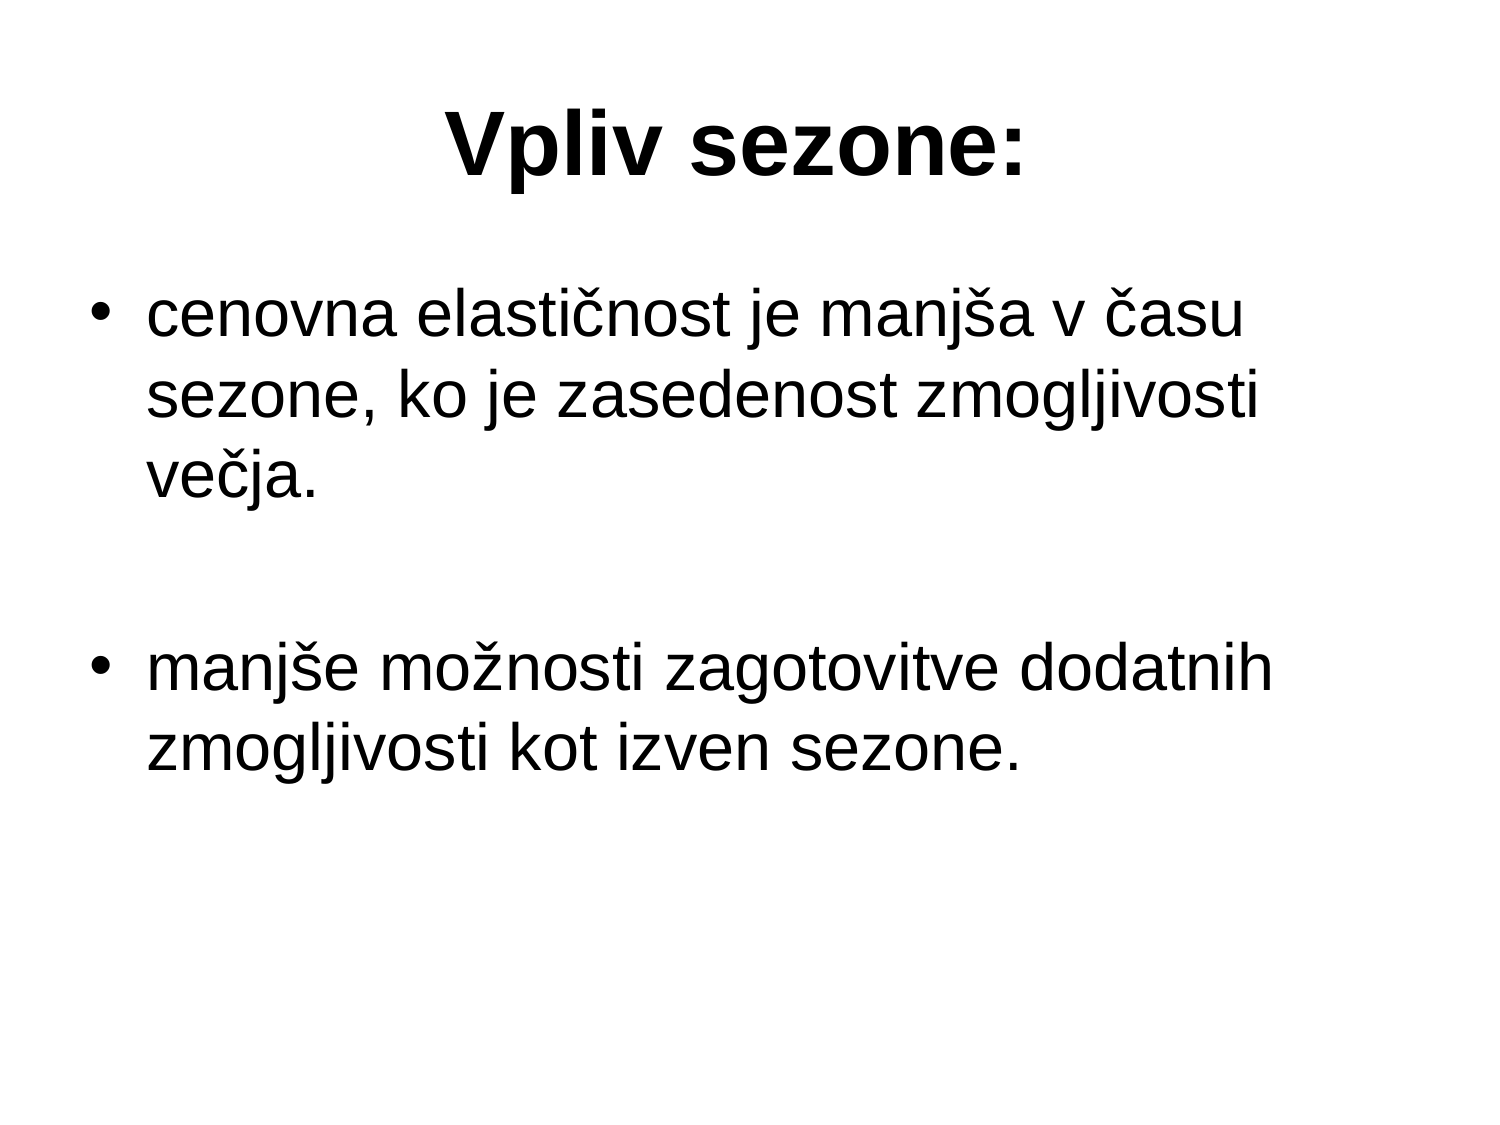

# Vpliv sezone:
cenovna elastičnost je manjša v času sezone, ko je zasedenost zmogljivosti večja.
manjše možnosti zagotovitve dodatnih zmogljivosti kot izven sezone.